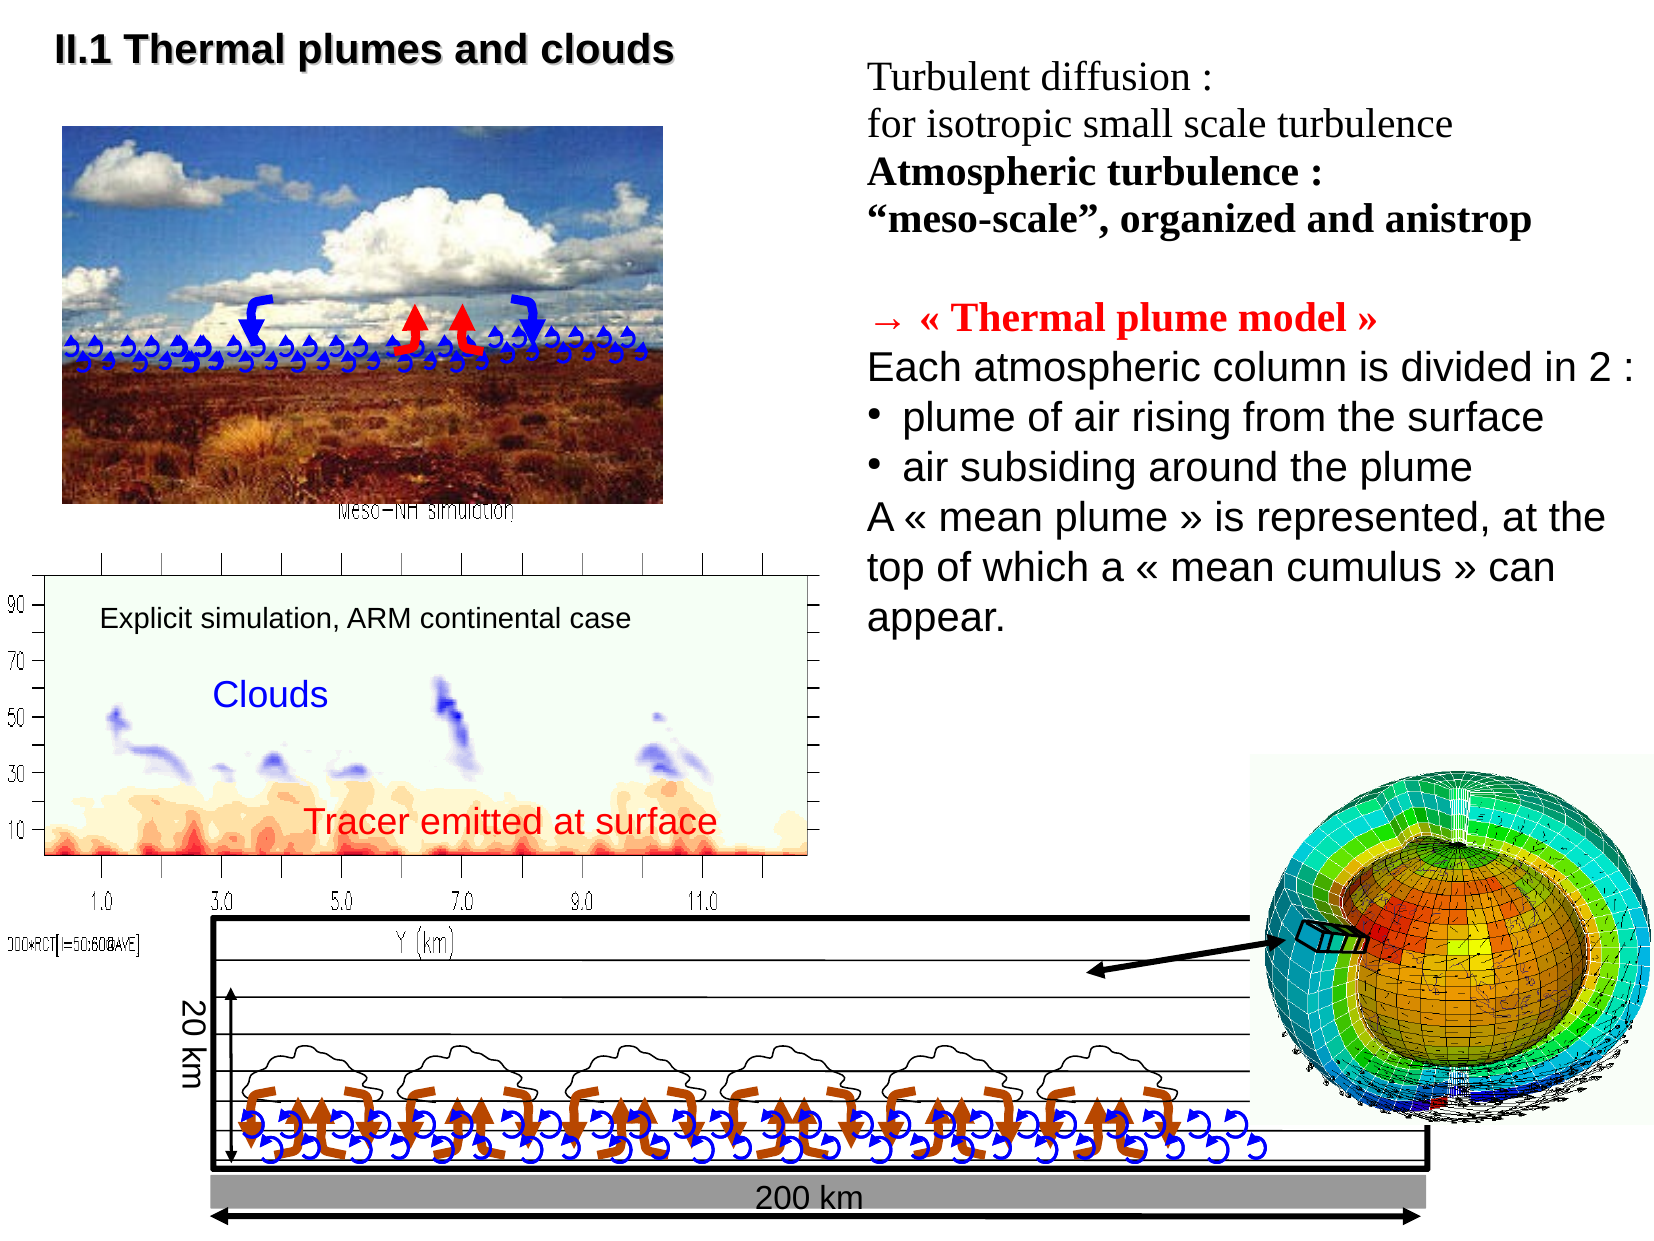

II.1 Thermal plumes and clouds
‏Turbulent diffusion :
for isotropic small scale turbulence
Atmospheric turbulence :
“meso-scale”, organized and anistrop
→ « Thermal plume model »
Each atmospheric column is divided in 2 :
plume of air rising from the surface
air subsiding around the plume
A « mean plume » is represented, at the top of which a « mean cumulus » can appear.
Explicit simulation, ARM continental case
Clouds
Tracer emitted at surface
20 km
200 km